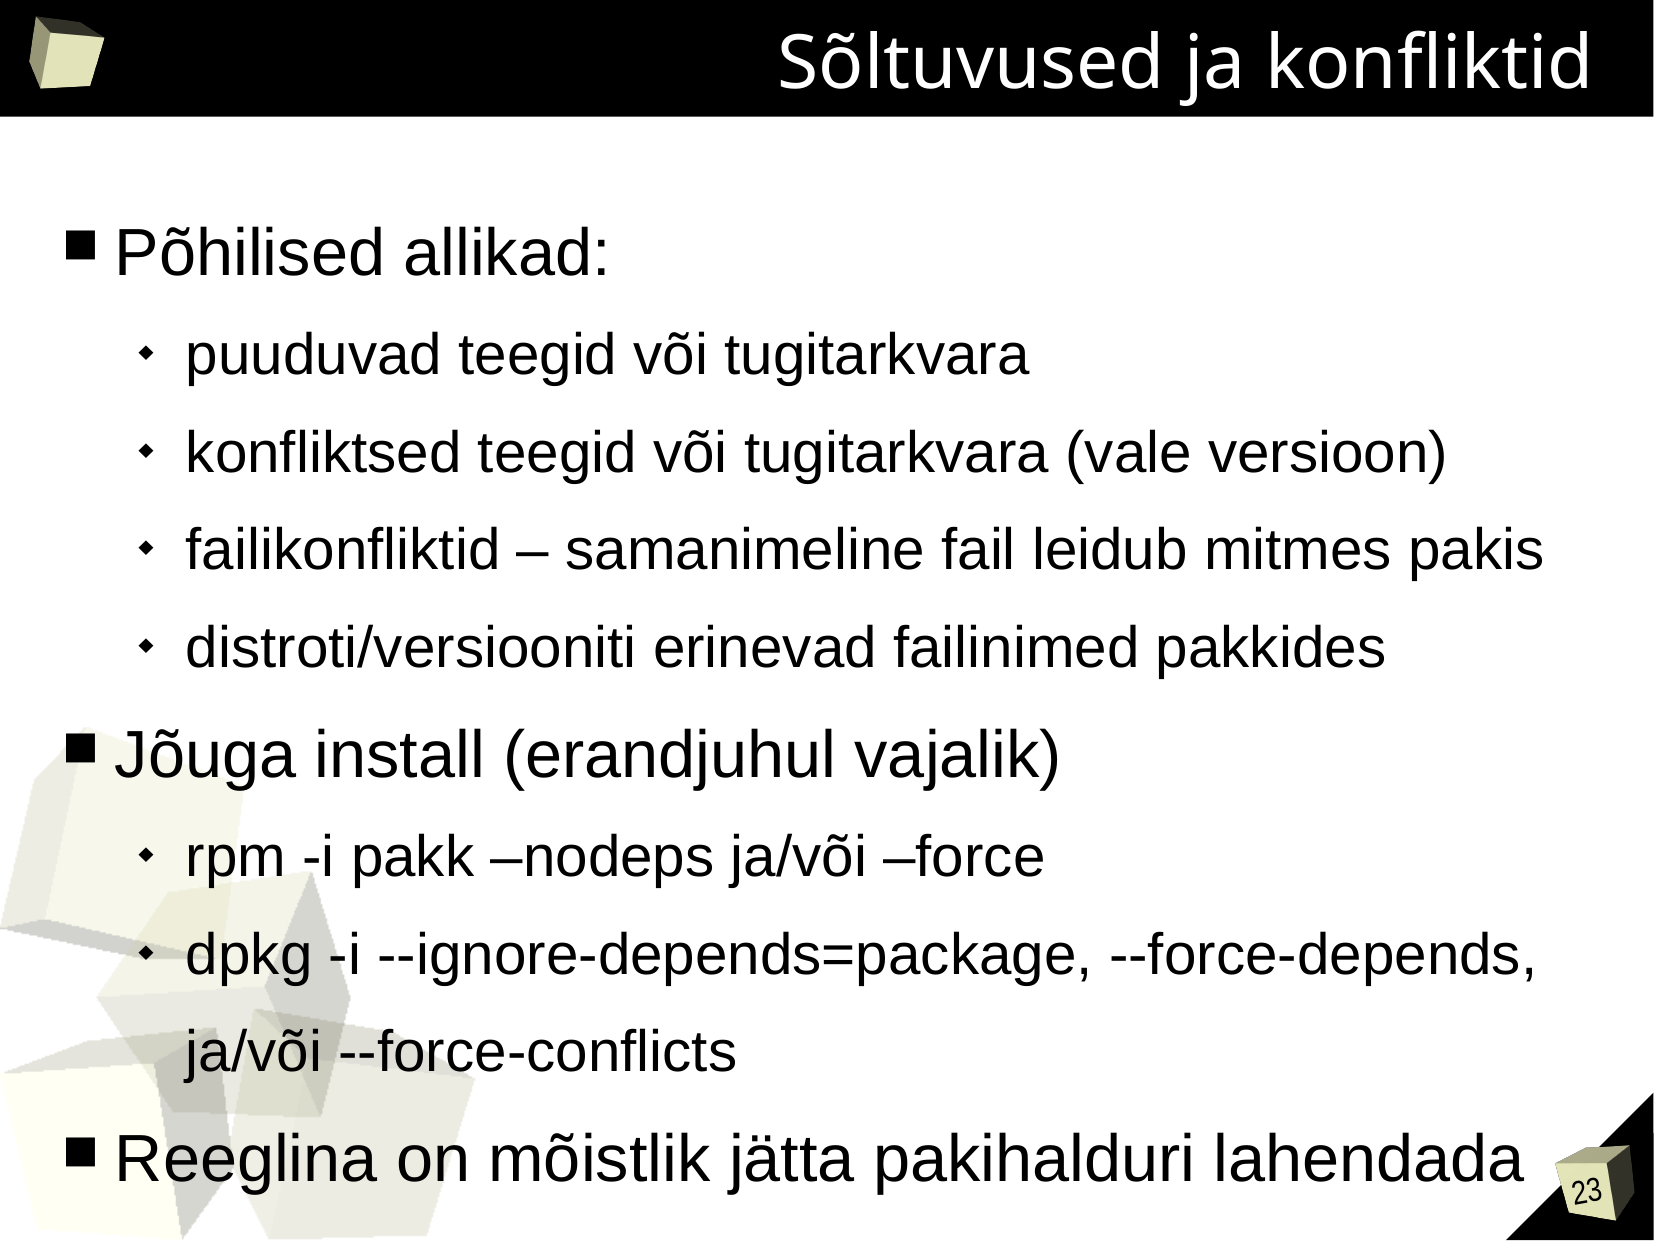

# Sõltuvused ja konfliktid
Põhilised allikad:
puuduvad teegid või tugitarkvara
konfliktsed teegid või tugitarkvara (vale versioon)
failikonfliktid – samanimeline fail leidub mitmes pakis
distroti/versiooniti erinevad failinimed pakkides
Jõuga install (erandjuhul vajalik)
rpm -i pakk –nodeps ja/või –force
dpkg -i --ignore-depends=package, --force-depends, ja/või --force-conflicts
Reeglina on mõistlik jätta pakihalduri lahendada